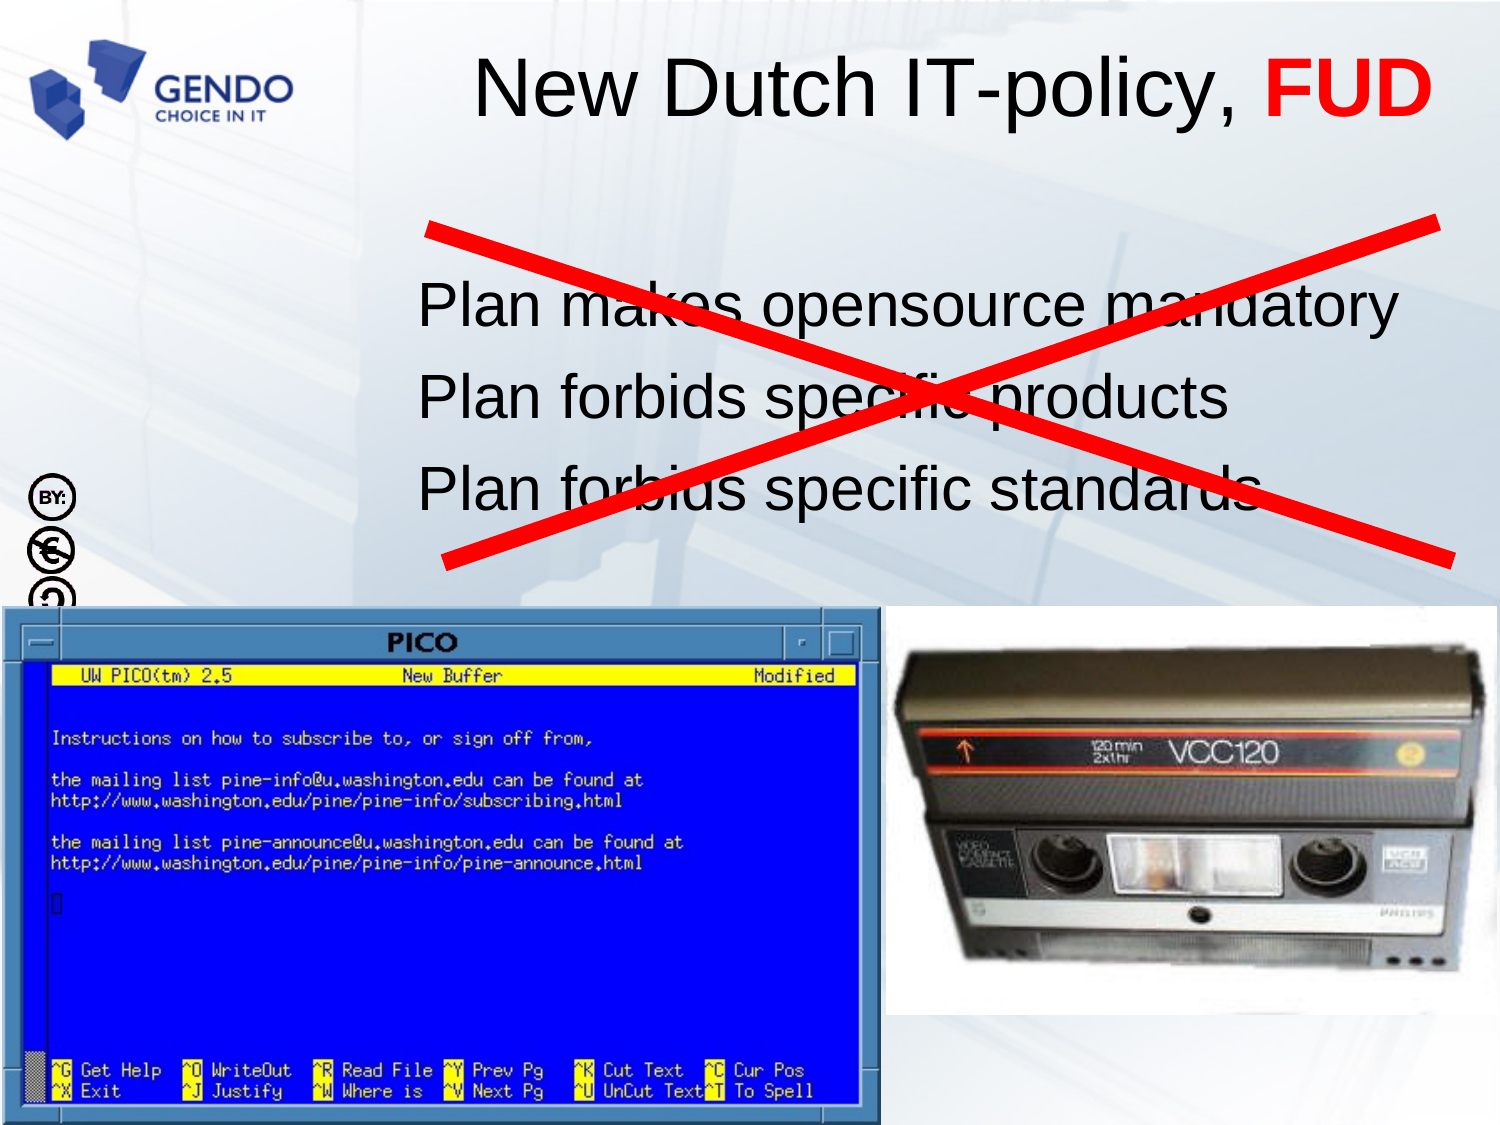

New Dutch IT-policy, FUD
# Plan makes opensource mandatory
Plan forbids specific products
Plan forbids specific standards